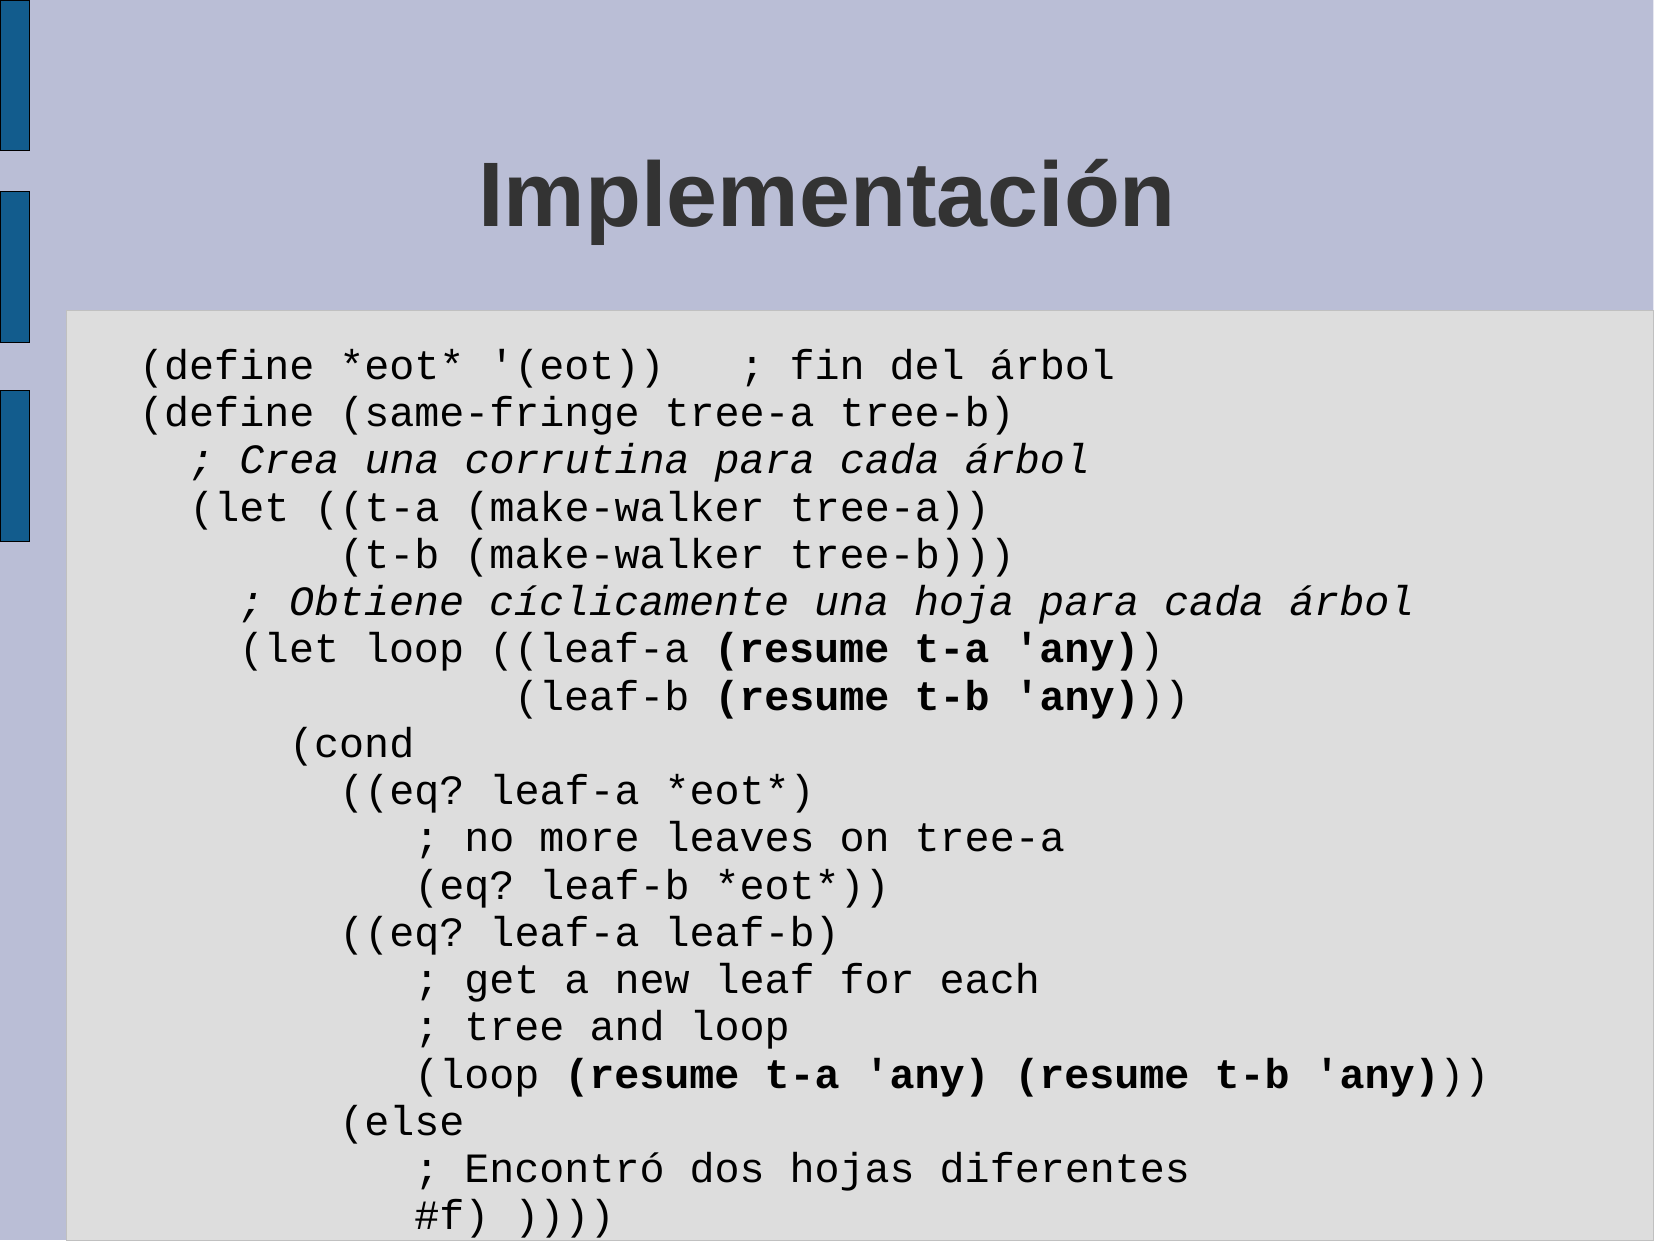

# Implementación
(define *eot* '(eot)) ; fin del árbol
(define (same-fringe tree-a tree-b)
 ; Crea una corrutina para cada árbol
 (let ((t-a (make-walker tree-a))
 (t-b (make-walker tree-b)))
 ; Obtiene cíclicamente una hoja para cada árbol
 (let loop ((leaf-a (resume t-a 'any))
 (leaf-b (resume t-b 'any)))
 (cond
 ((eq? leaf-a *eot*)
 ; no more leaves on tree-a
 (eq? leaf-b *eot*))
 ((eq? leaf-a leaf-b)
 ; get a new leaf for each
 ; tree and loop
 (loop (resume t-a 'any) (resume t-b 'any)))
 (else
 ; Encontró dos hojas diferentes
 #f) ))))